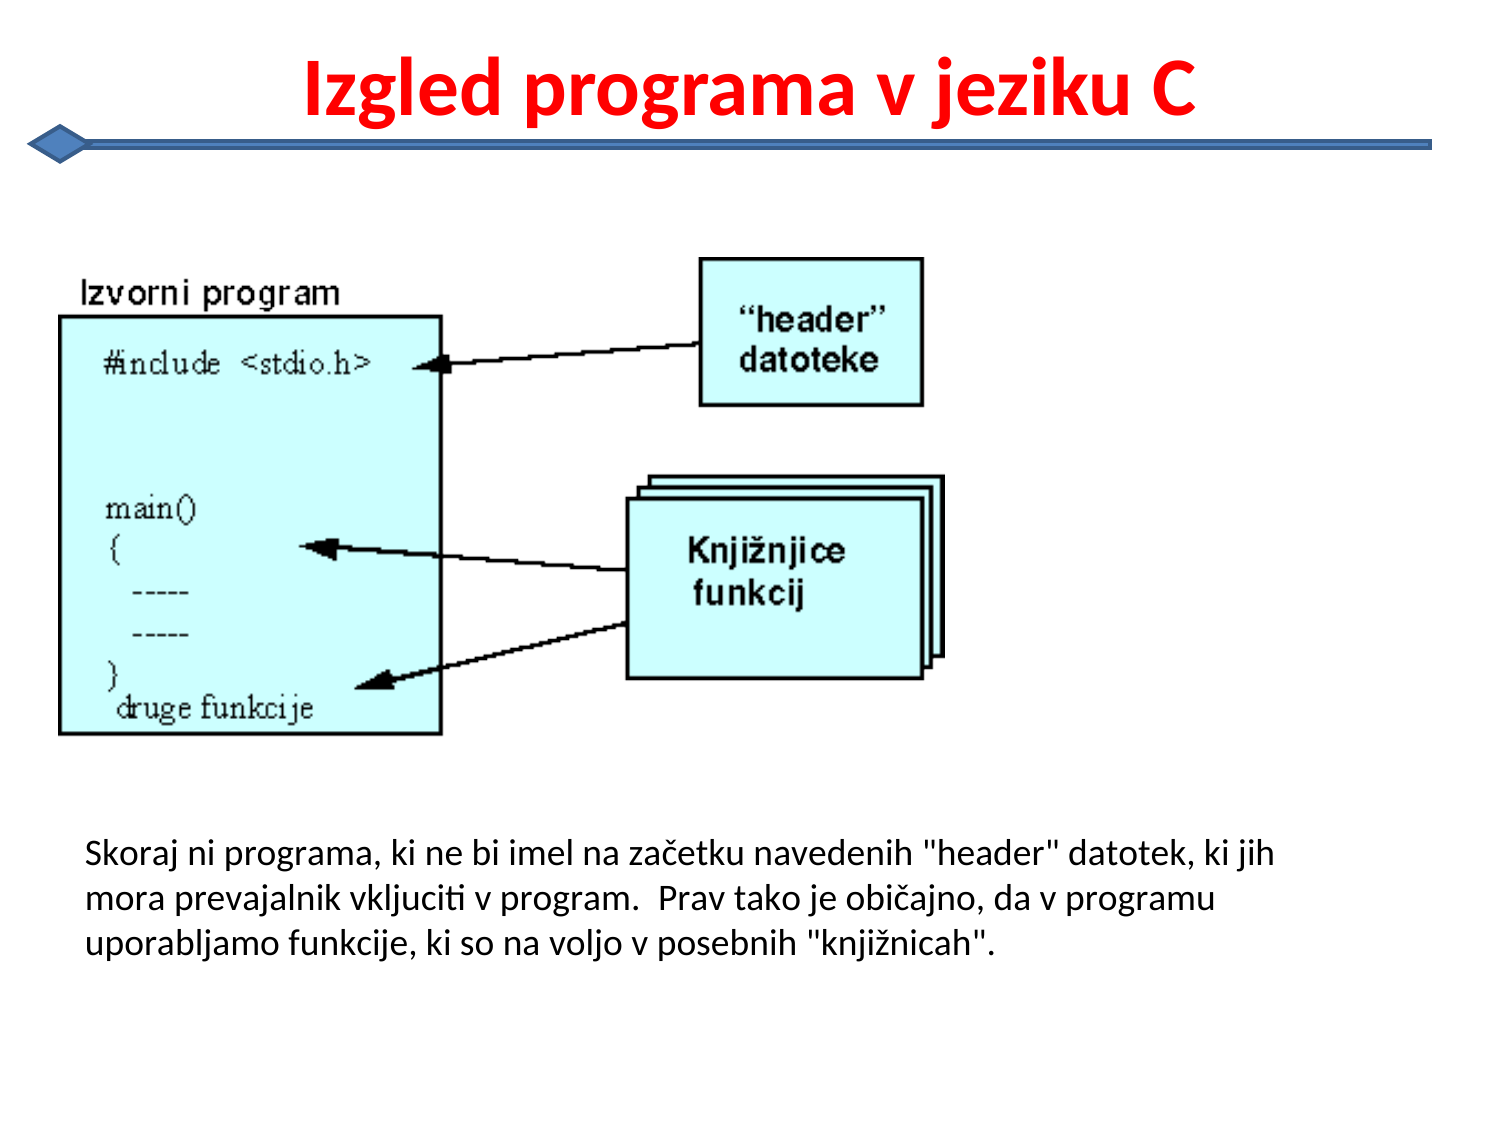

# Izgled programa v jeziku C
Skoraj ni programa, ki ne bi imel na začetku navedenih "header" datotek, ki jih mora prevajalnik vkljuciti v program.  Prav tako je običajno, da v programu uporabljamo funkcije, ki so na voljo v posebnih "knjižnicah".